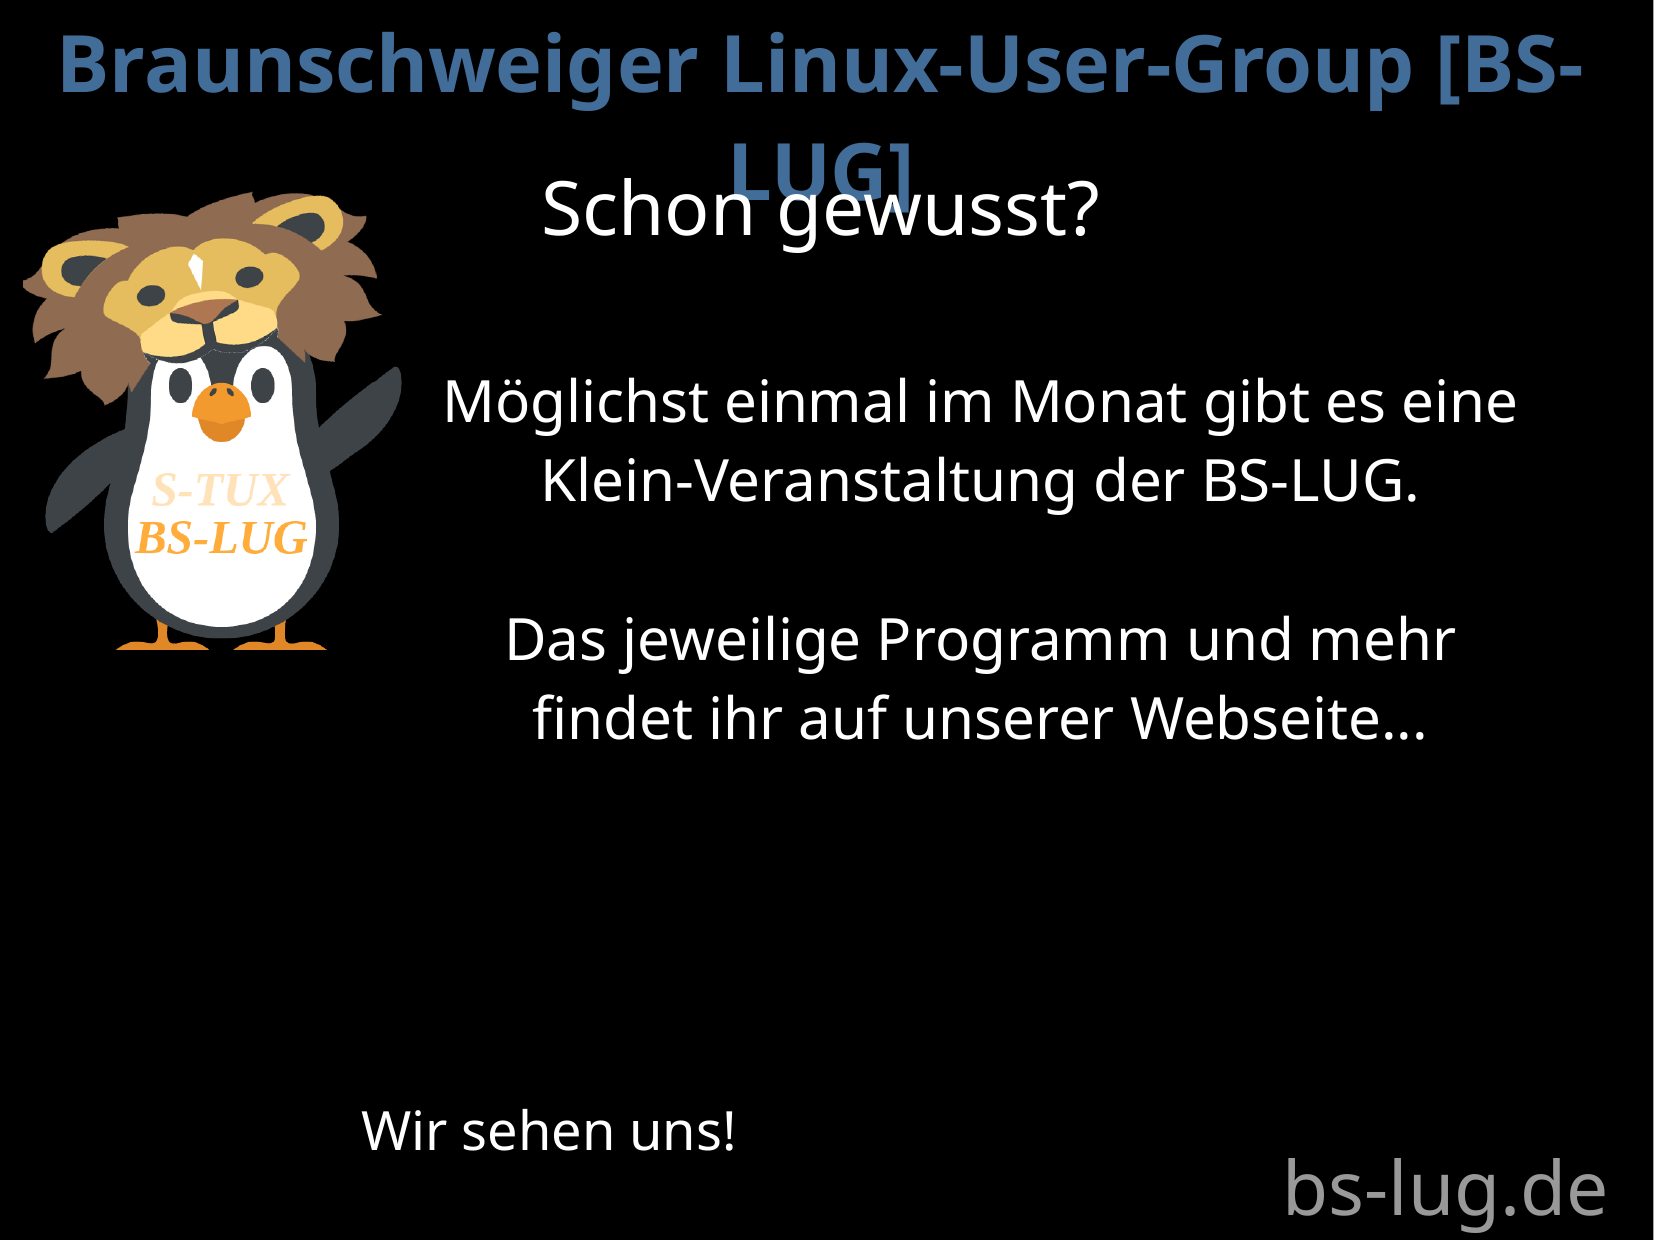

Schon gewusst?
Möglichst einmal im Monat gibt es eine Klein-Veranstaltung der BS-LUG.
Das jeweilige Programm und mehr findet ihr auf unserer Webseite...
Wir sehen uns!